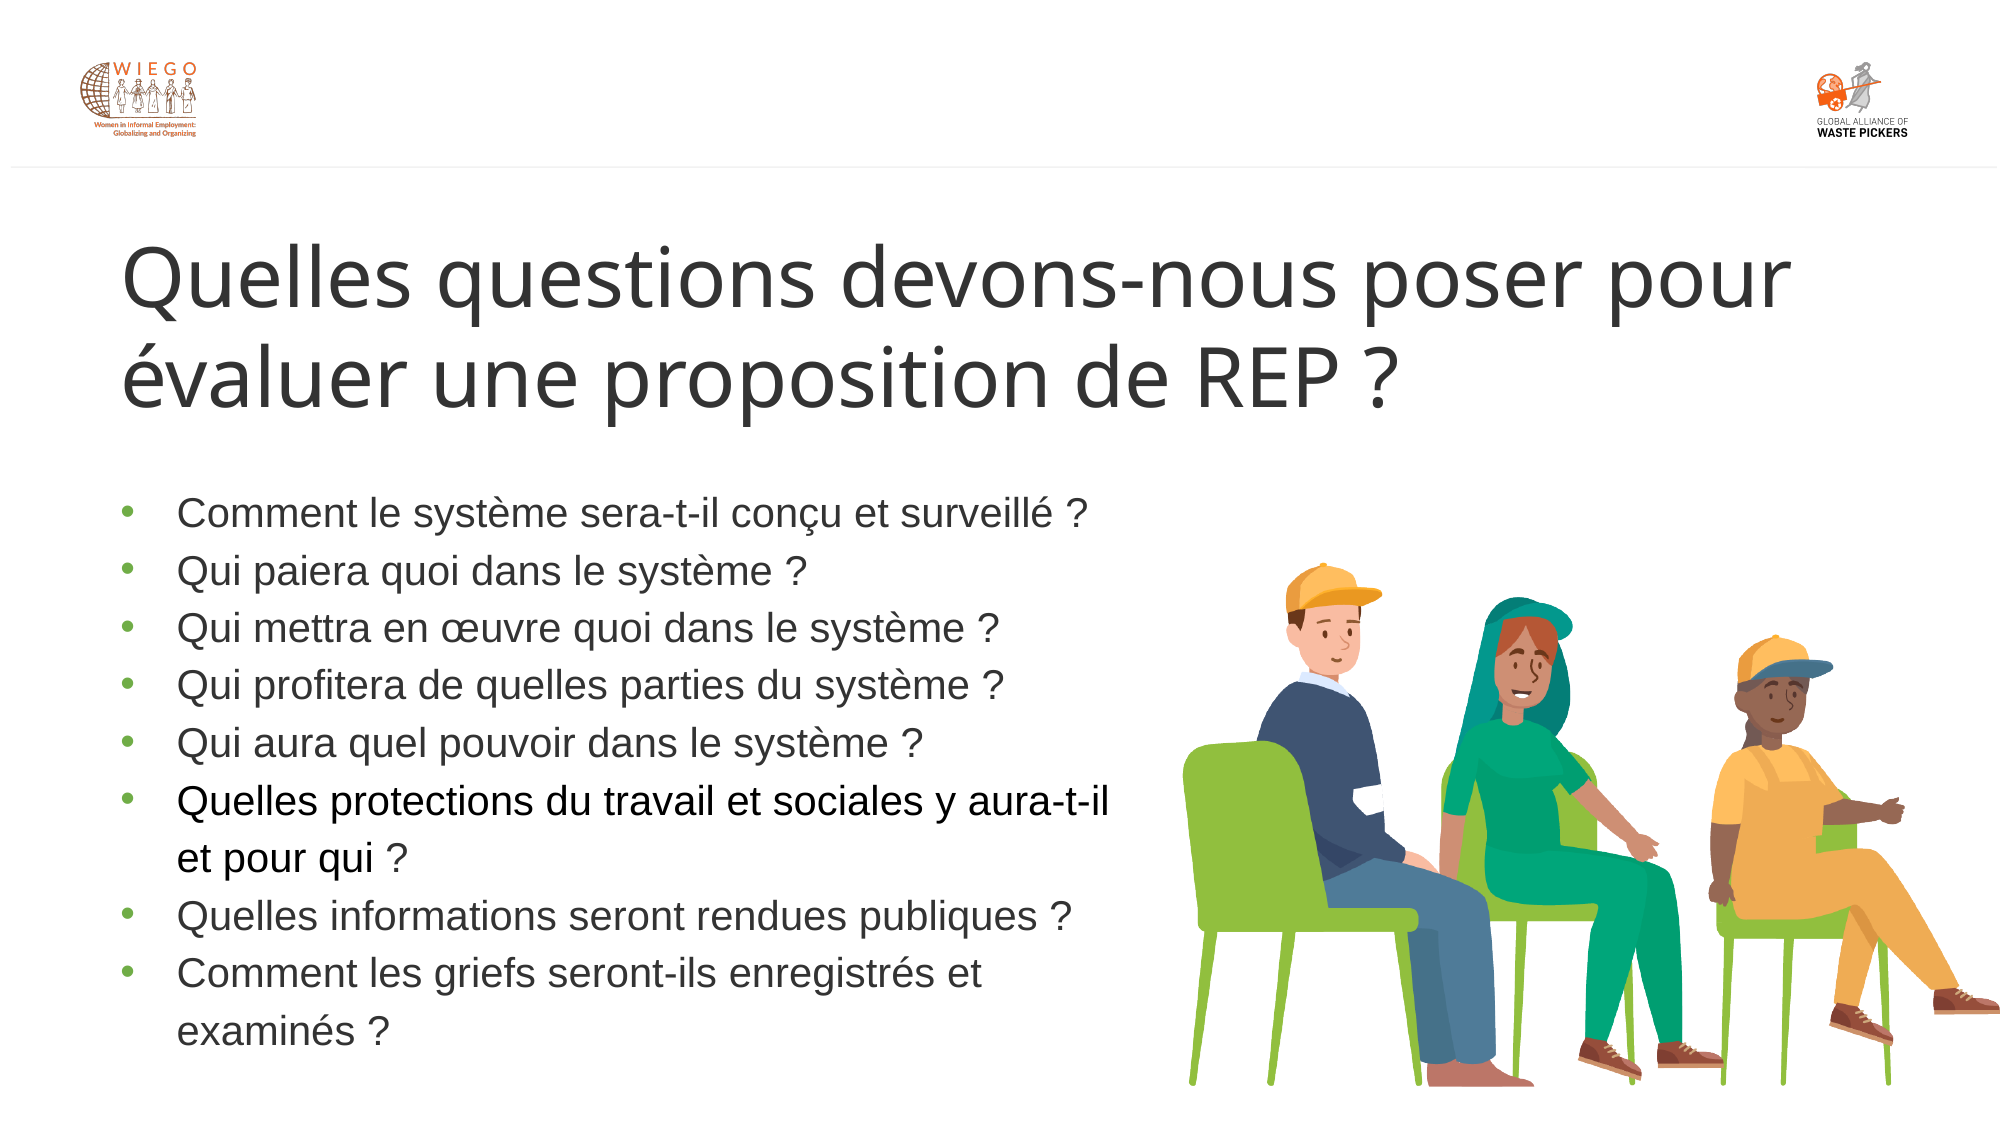

Quelles questions devons-nous poser pour évaluer une proposition de REP ?
Comment le système sera-t-il conçu et surveillé ?
Qui paiera quoi dans le système ?
Qui mettra en œuvre quoi dans le système ?
Qui profitera de quelles parties du système ?
Qui aura quel pouvoir dans le système ?
Quelles protections du travail et sociales y aura-t-il et pour qui ?
Quelles informations seront rendues publiques ?
Comment les griefs seront-ils enregistrés et examinés ?